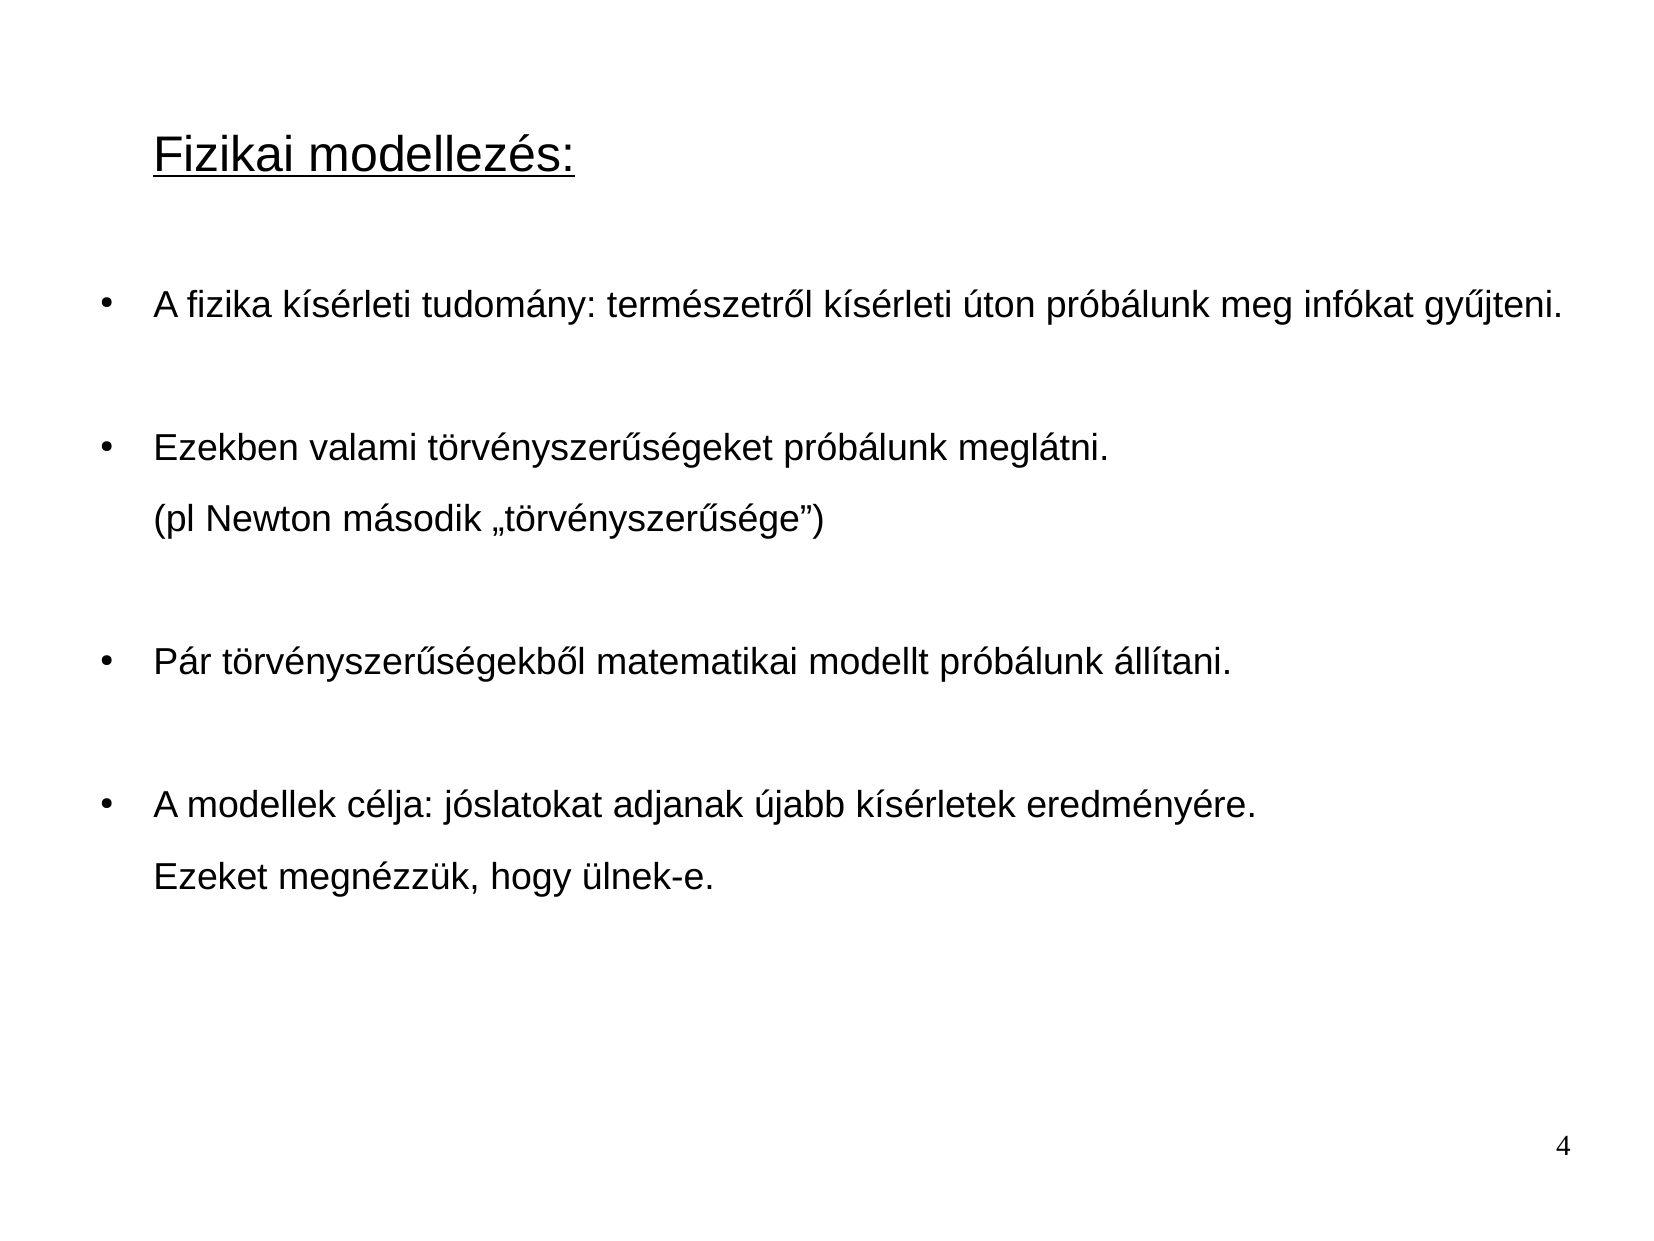

# Fizikai modellezés:
A fizika kísérleti tudomány: természetről kísérleti úton próbálunk meg infókat gyűjteni.
Ezekben valami törvényszerűségeket próbálunk meglátni.
(pl Newton második „törvényszerűsége”)
Pár törvényszerűségekből matematikai modellt próbálunk állítani.
A modellek célja: jóslatokat adjanak újabb kísérletek eredményére.
Ezeket megnézzük, hogy ülnek-e.
4